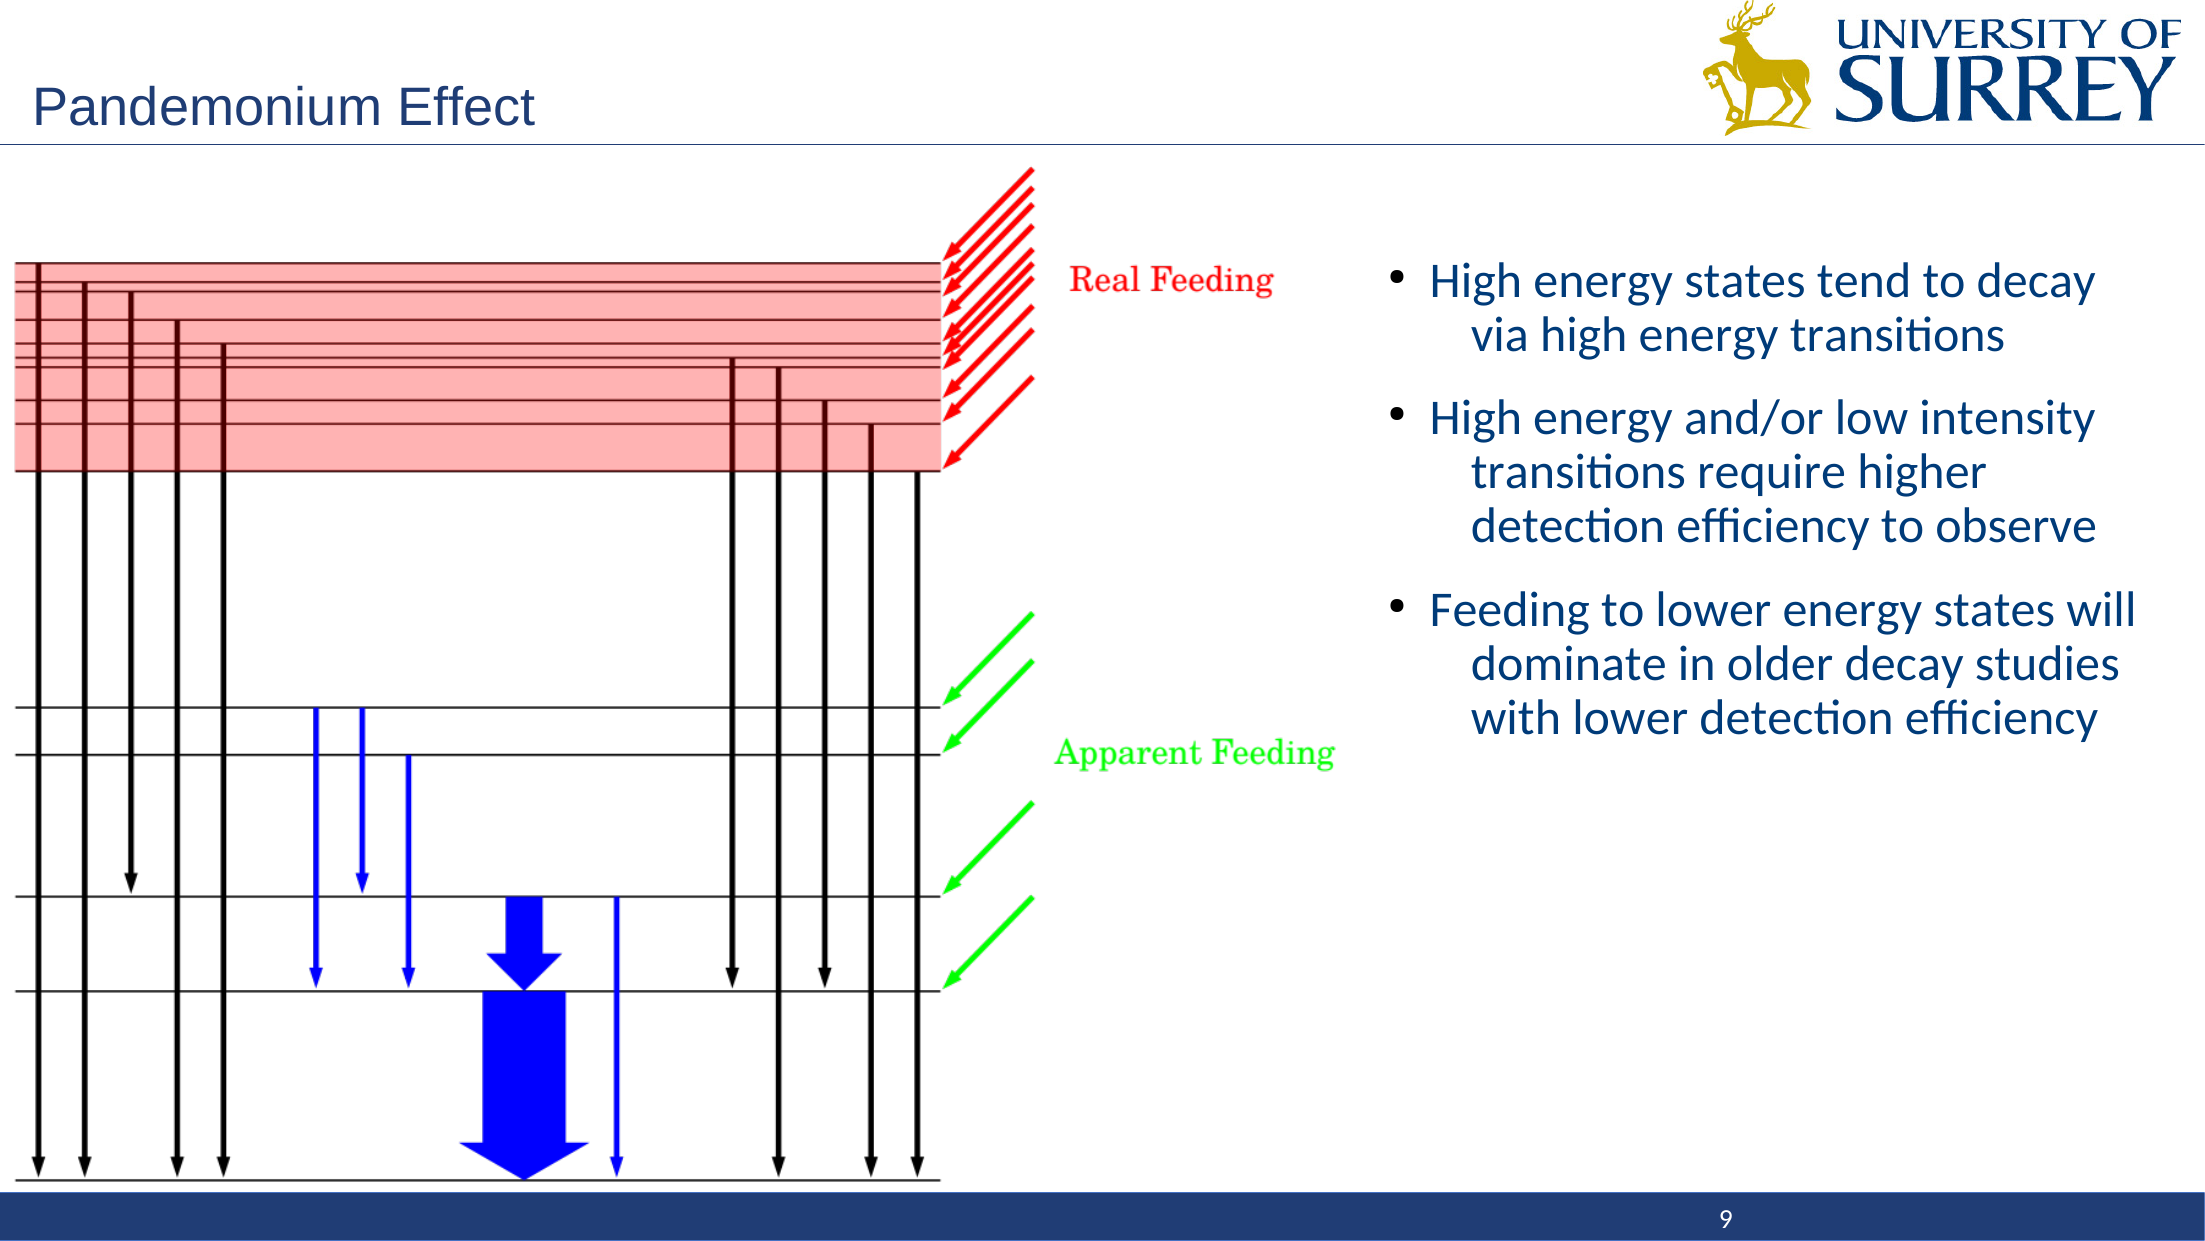

Pandemonium Effect
High energy states tend to decay via high energy transitions
High energy and/or low intensity transitions require higher detection efficiency to observe
Feeding to lower energy states will dominate in older decay studies with lower detection efficiency